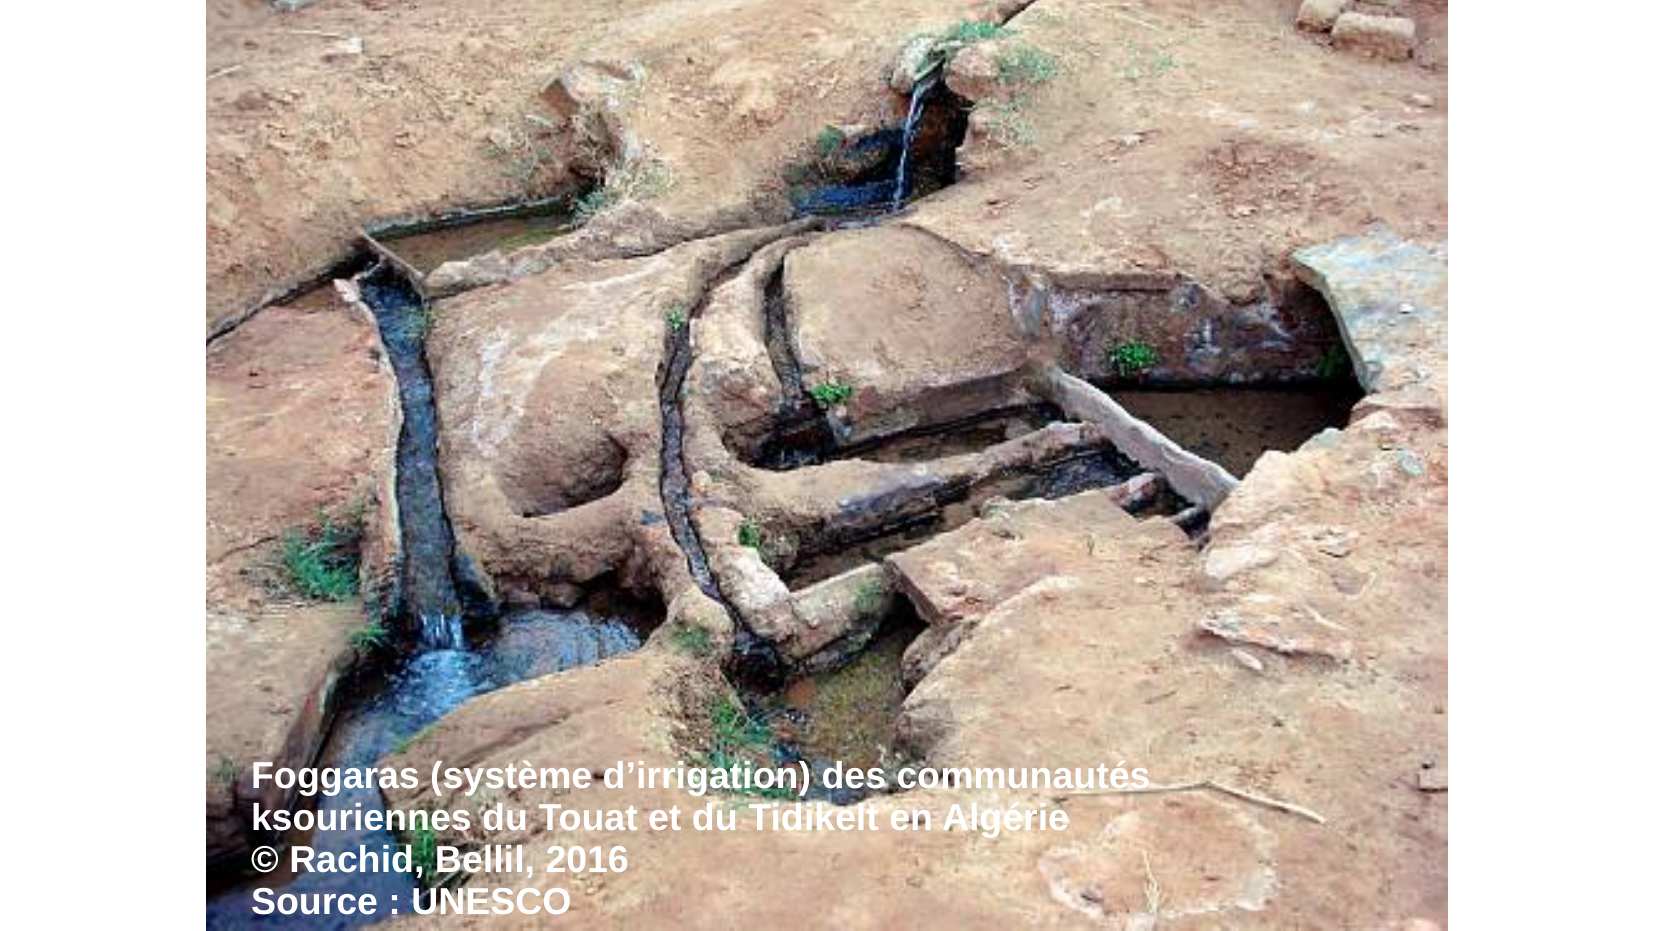

Foggaras (système d’irrigation) des communautés ksouriennes du Touat et du Tidikelt en Algérie
© Rachid, Bellil, 2016
Source : UNESCO